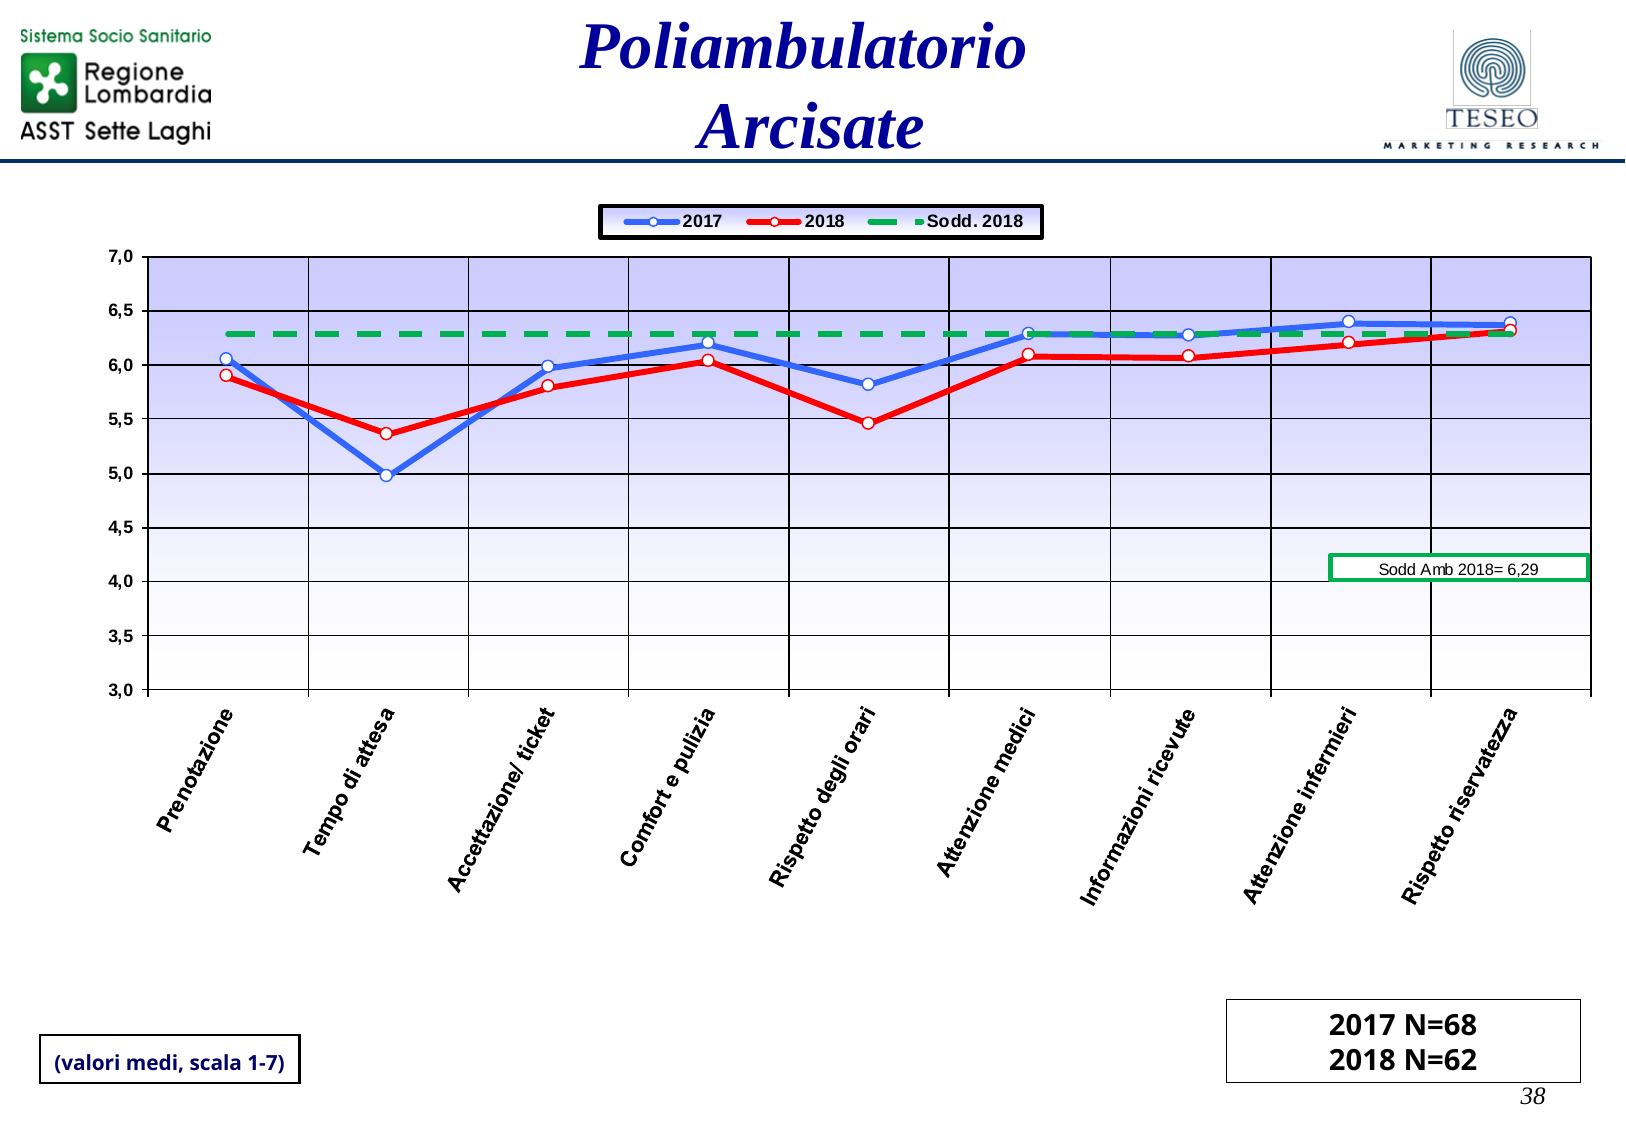

Poliambulatorio
Arcisate
2017 N=68
2018 N=62
(valori medi, scala 1-7)